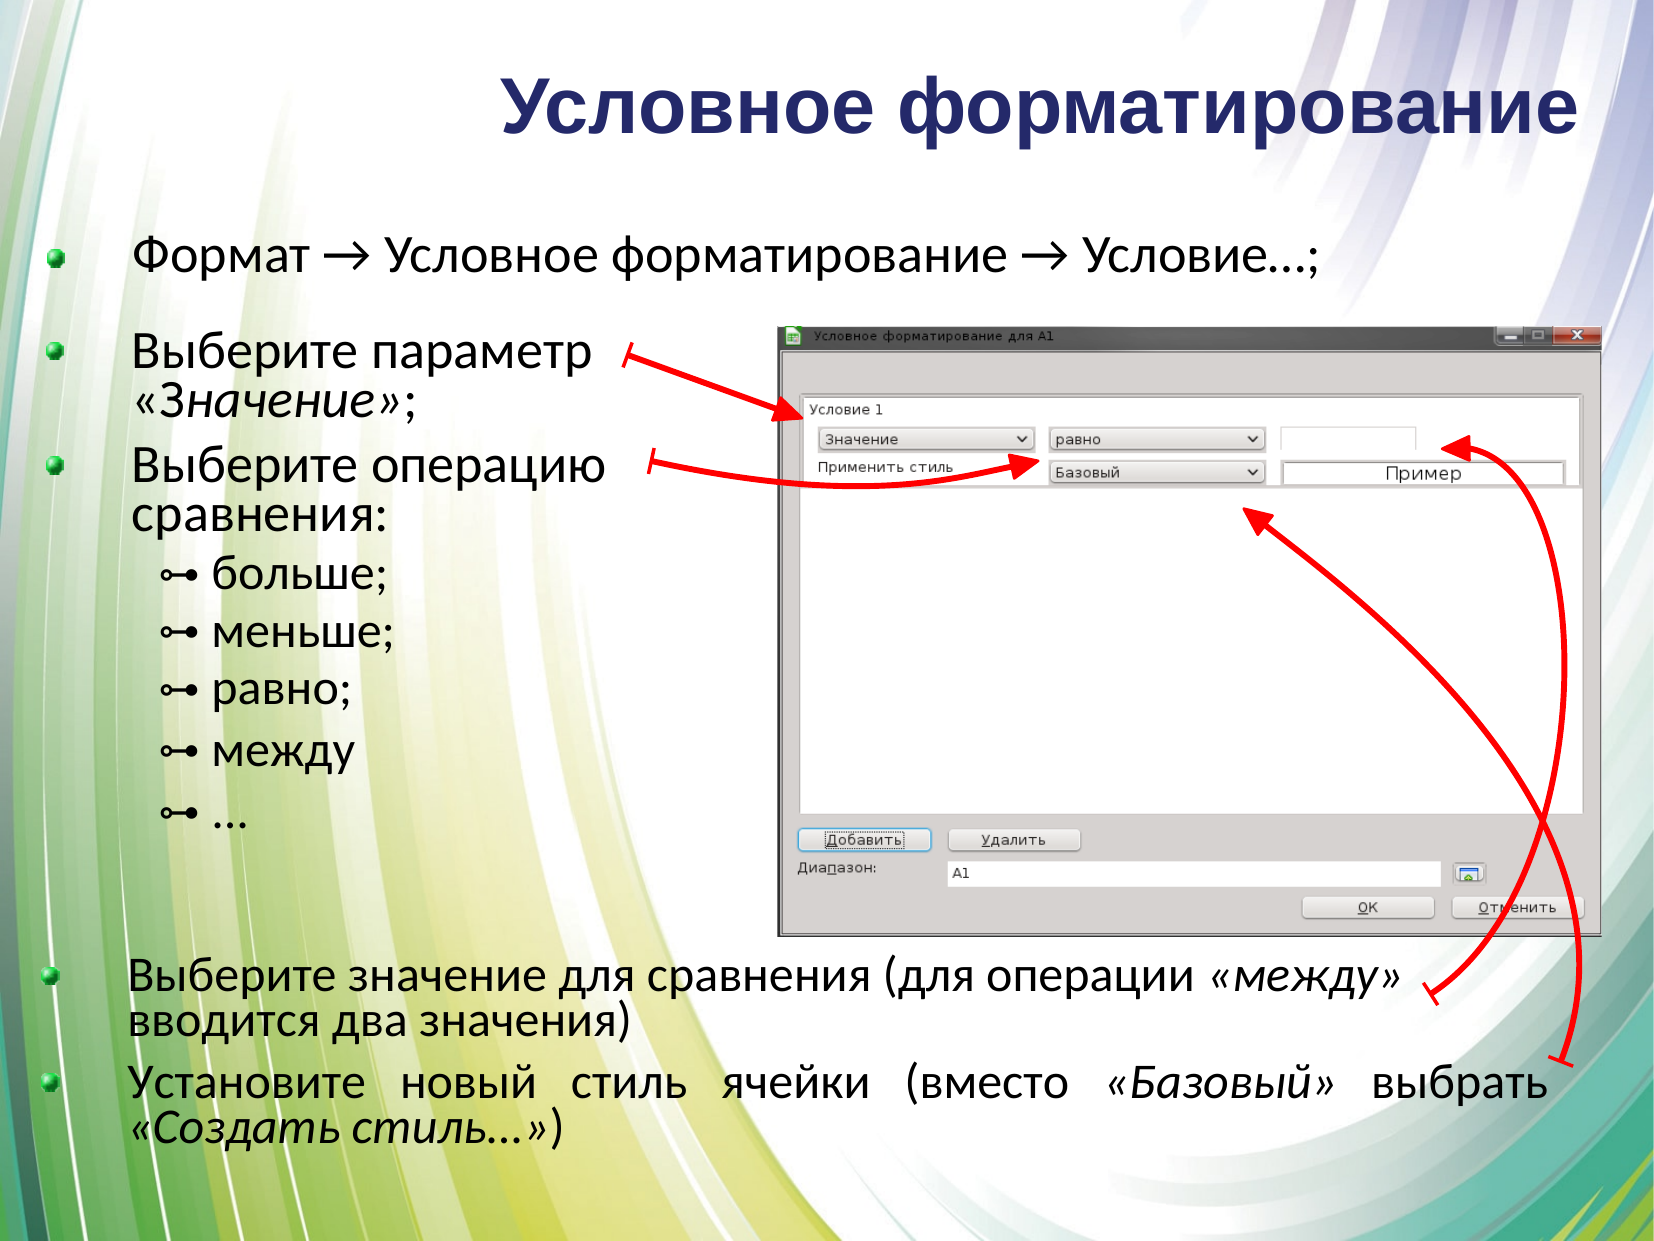

Условное форматирование
Формат → Условное форматирование → Условие…;
Выберите параметр «Значение»;
Выберите операцию сравнения:
больше;
меньше;
равно;
между
...
Выберите значение для сравнения (для операции «между» вводится два значения)
Установите новый стиль ячейки (вместо «Базовый» выбрать «Создать стиль...»)